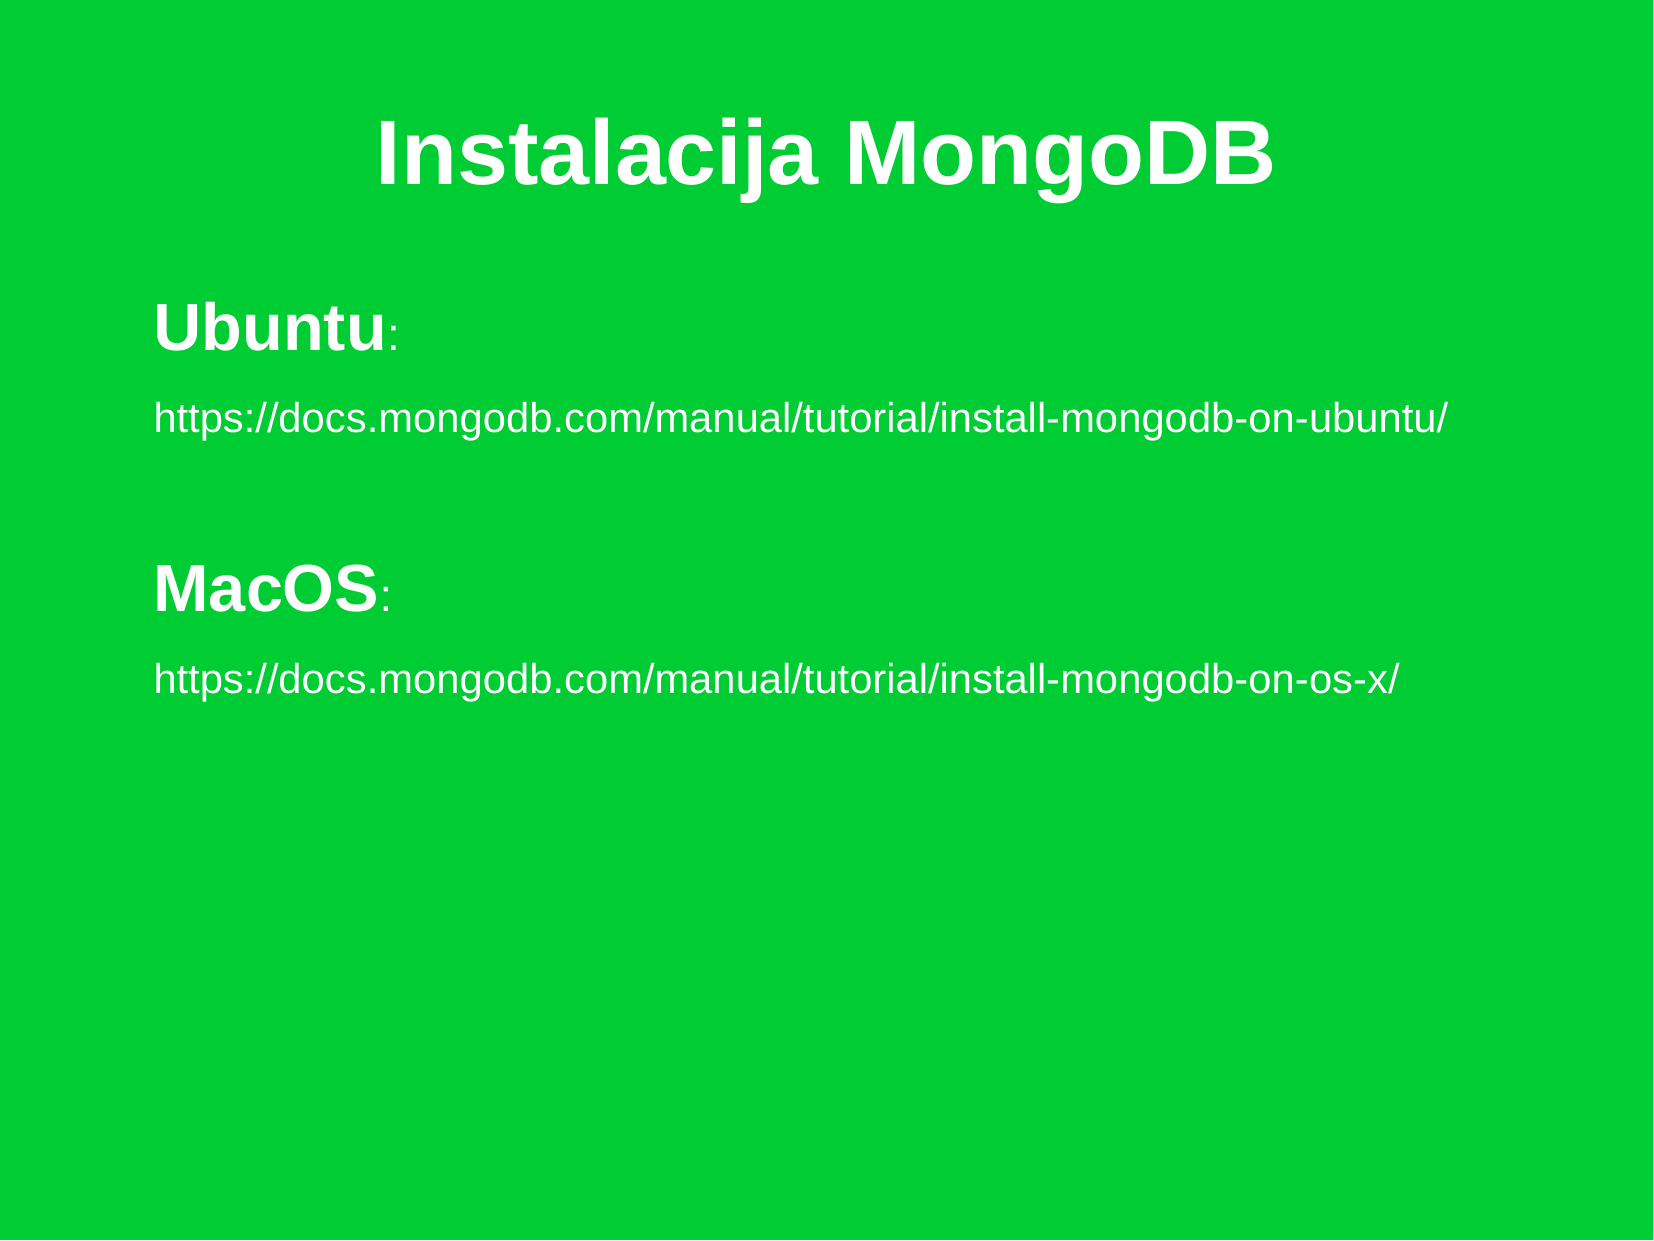

# Instalacija MongoDB
Ubuntu:
https://docs.mongodb.com/manual/tutorial/install-mongodb-on-ubuntu/
MacOS:
https://docs.mongodb.com/manual/tutorial/install-mongodb-on-os-x/